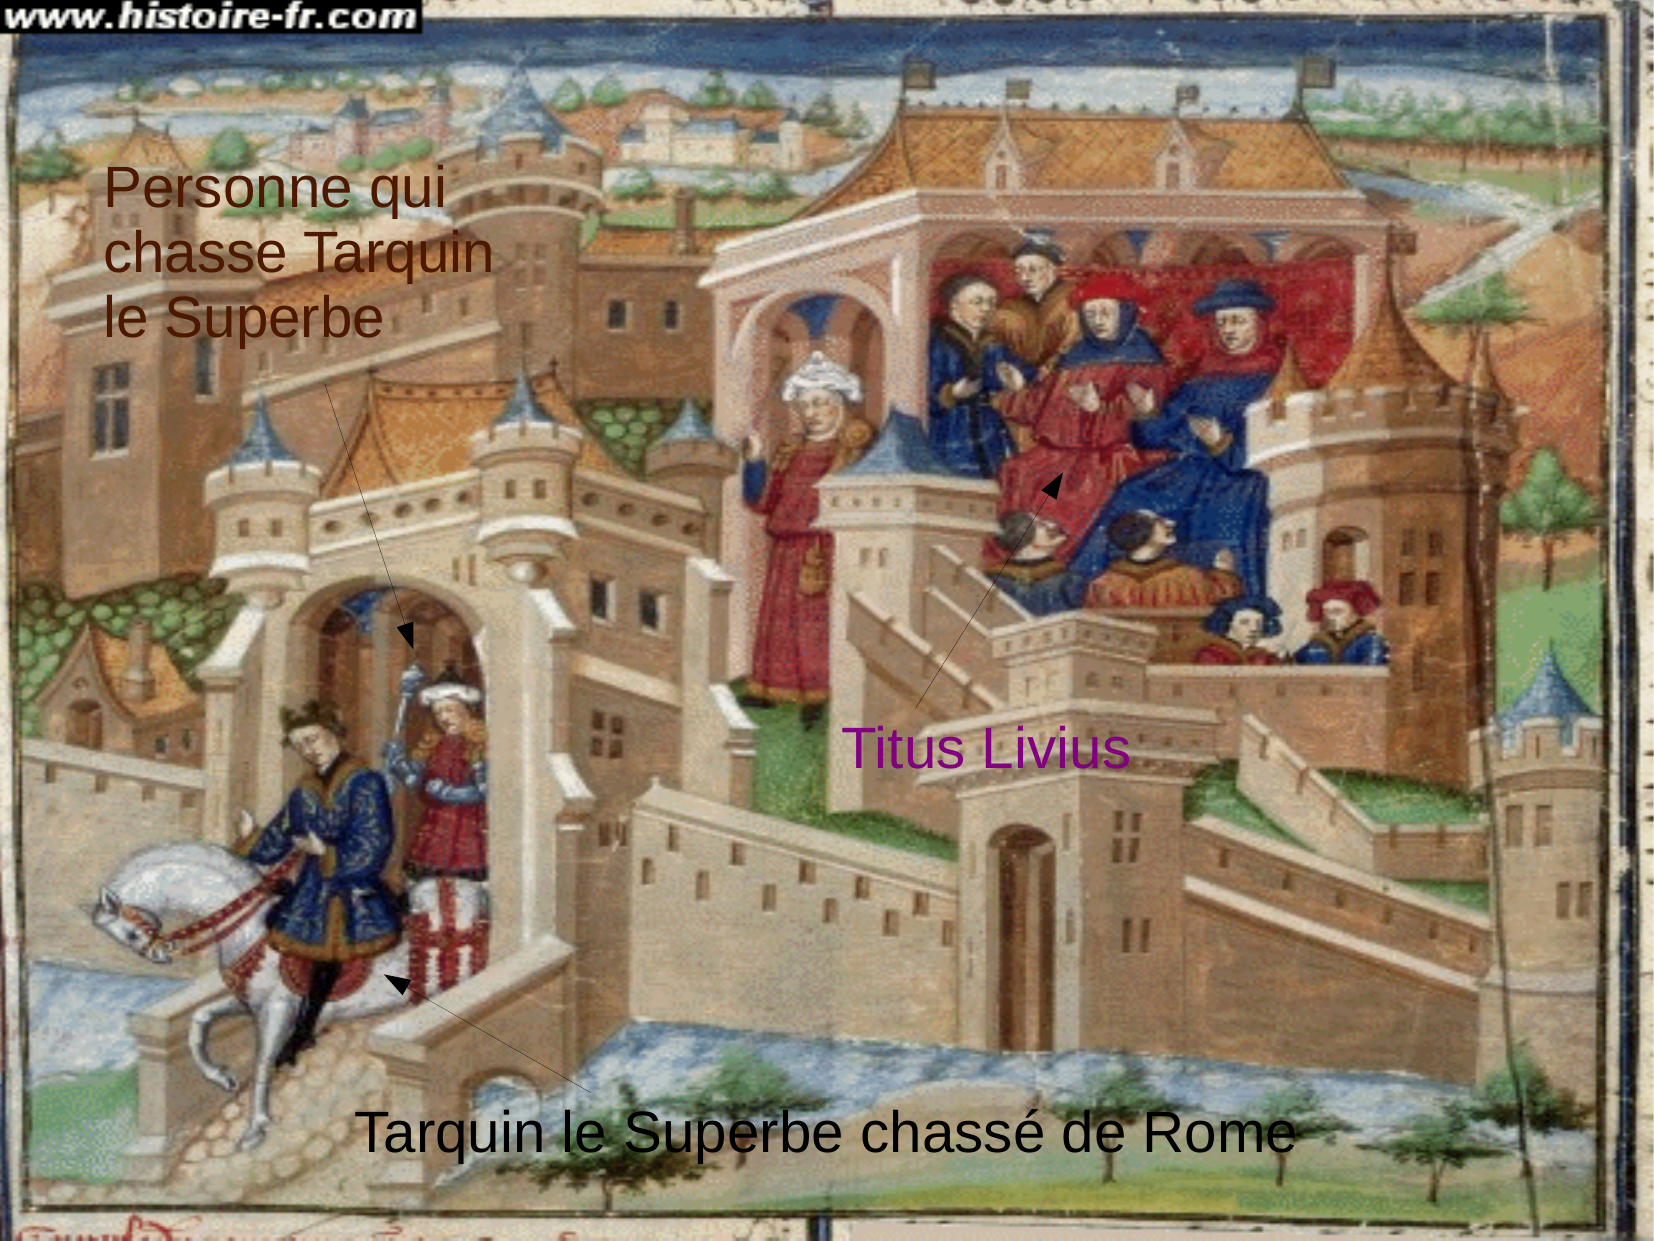

Personne qui chasse Tarquin le Superbe
Titus Livius
Tarquin le Superbe chassé de Rome